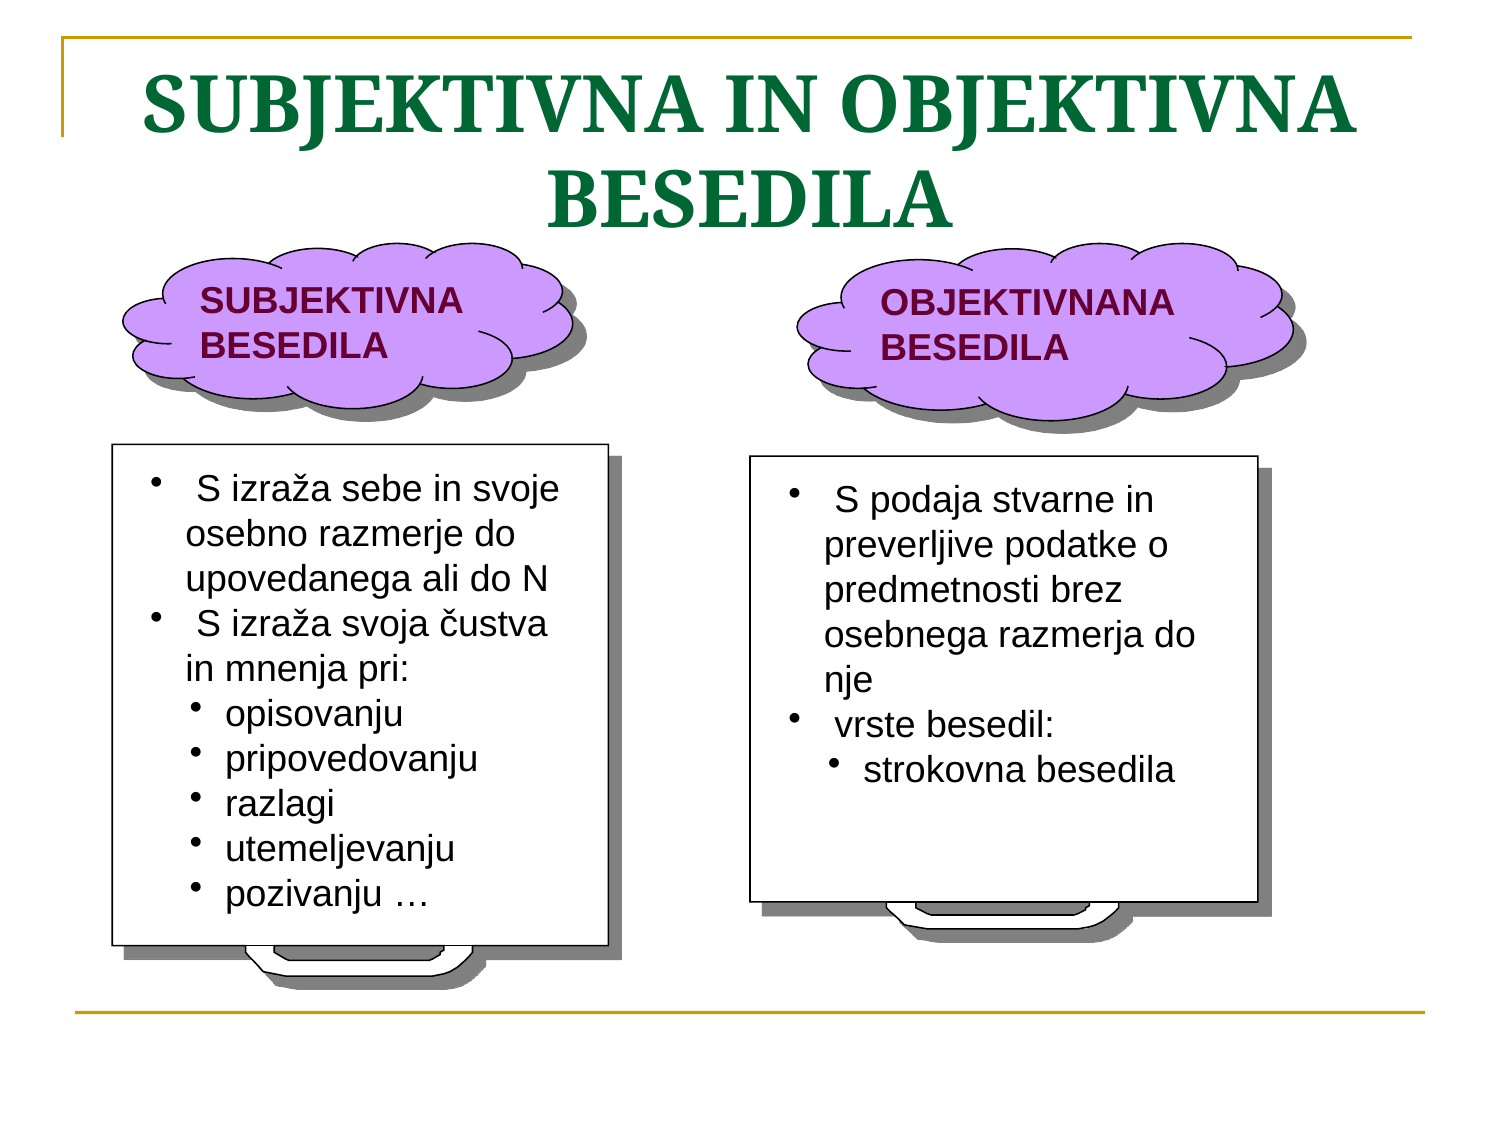

# SUBJEKTIVNA IN OBJEKTIVNA BESEDILA
SUBJEKTIVNA BESEDILA
OBJEKTIVNANA BESEDILA
 S izraža sebe in svoje osebno razmerje do upovedanega ali do N
 S izraža svoja čustva in mnenja pri:
opisovanju
pripovedovanju
razlagi
utemeljevanju
pozivanju …
 S podaja stvarne in preverljive podatke o predmetnosti brez osebnega razmerja do nje
 vrste besedil:
strokovna besedila